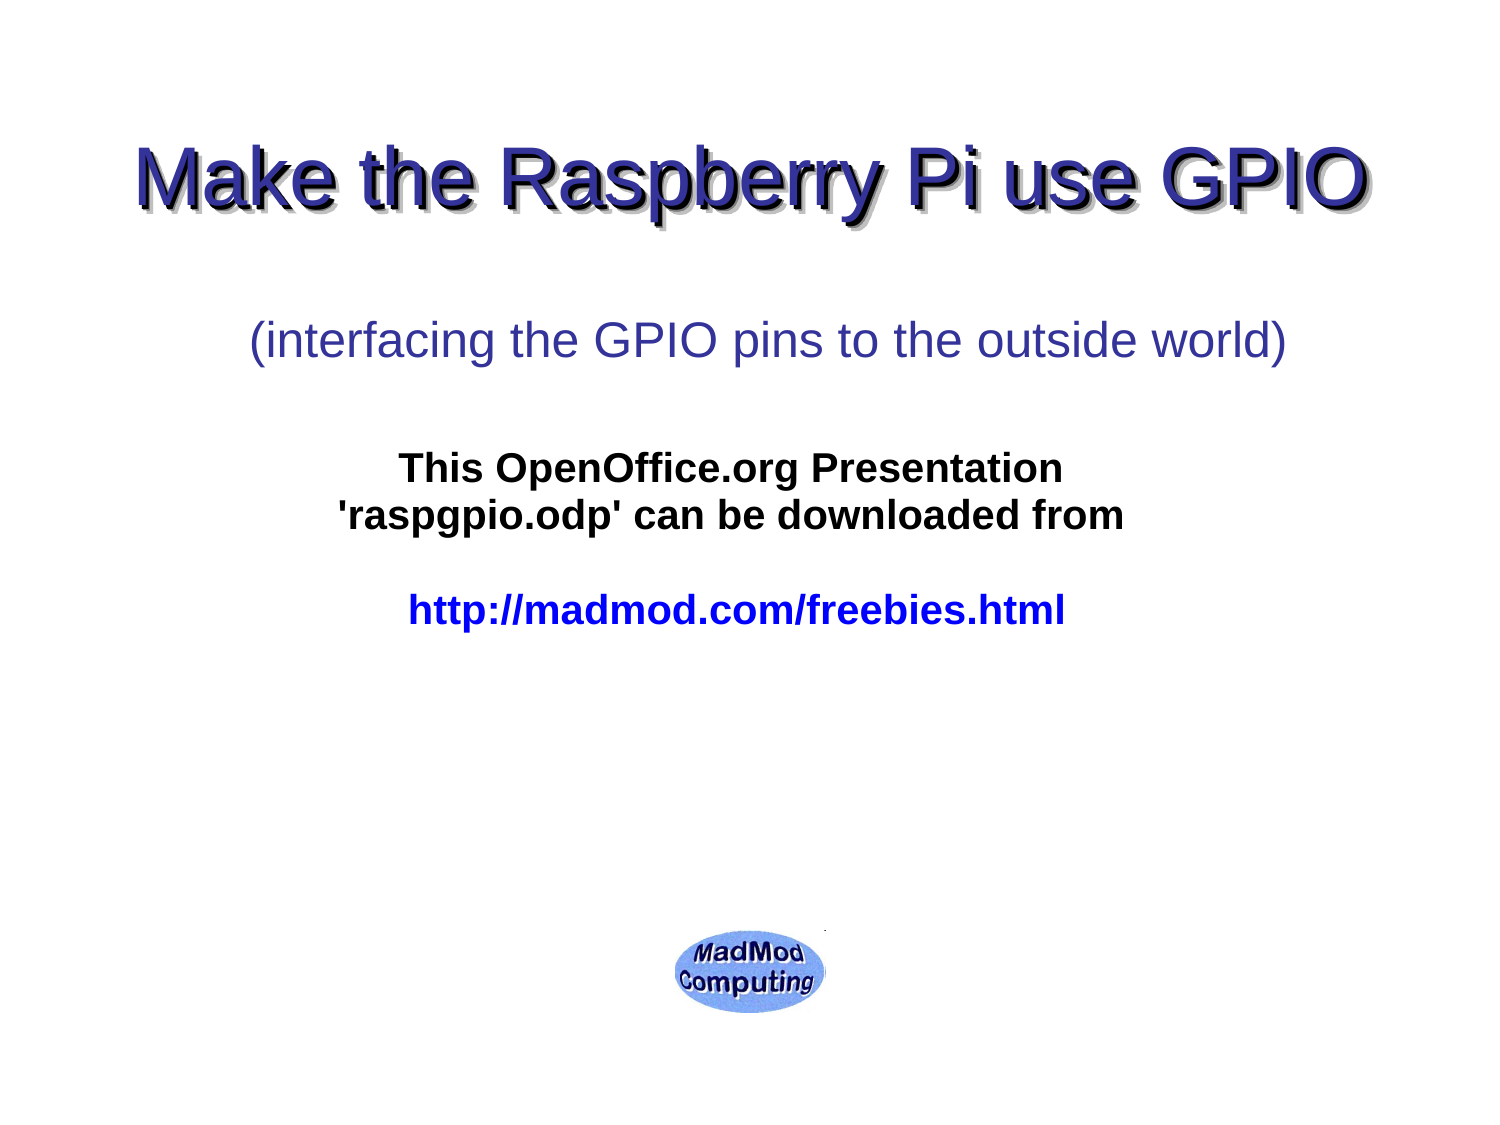

Make the Raspberry Pi use GPIO
(interfacing the GPIO pins to the outside world)
# This OpenOffice.org Presentation
'raspgpio.odp' can be downloaded from
 http://madmod.com/freebies.html